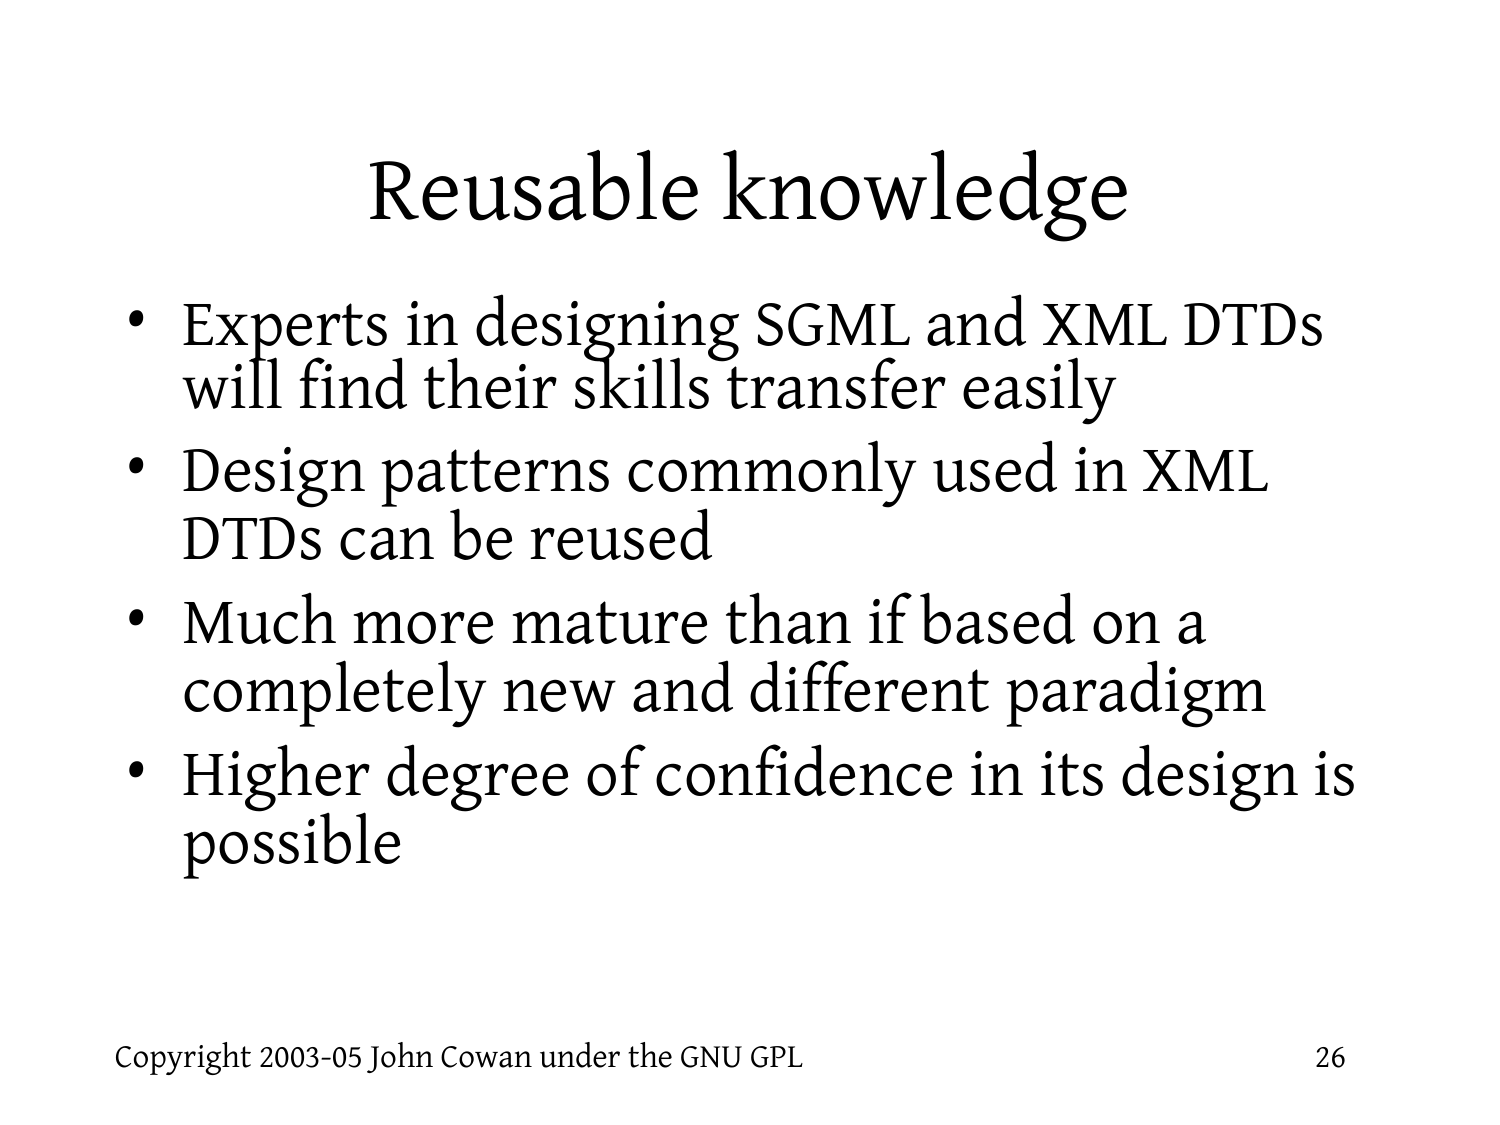

# Reusable knowledge
Experts in designing SGML and XML DTDs will find their skills transfer easily
Design patterns commonly used in XML DTDs can be reused
Much more mature than if based on a completely new and different paradigm
Higher degree of confidence in its design is possible